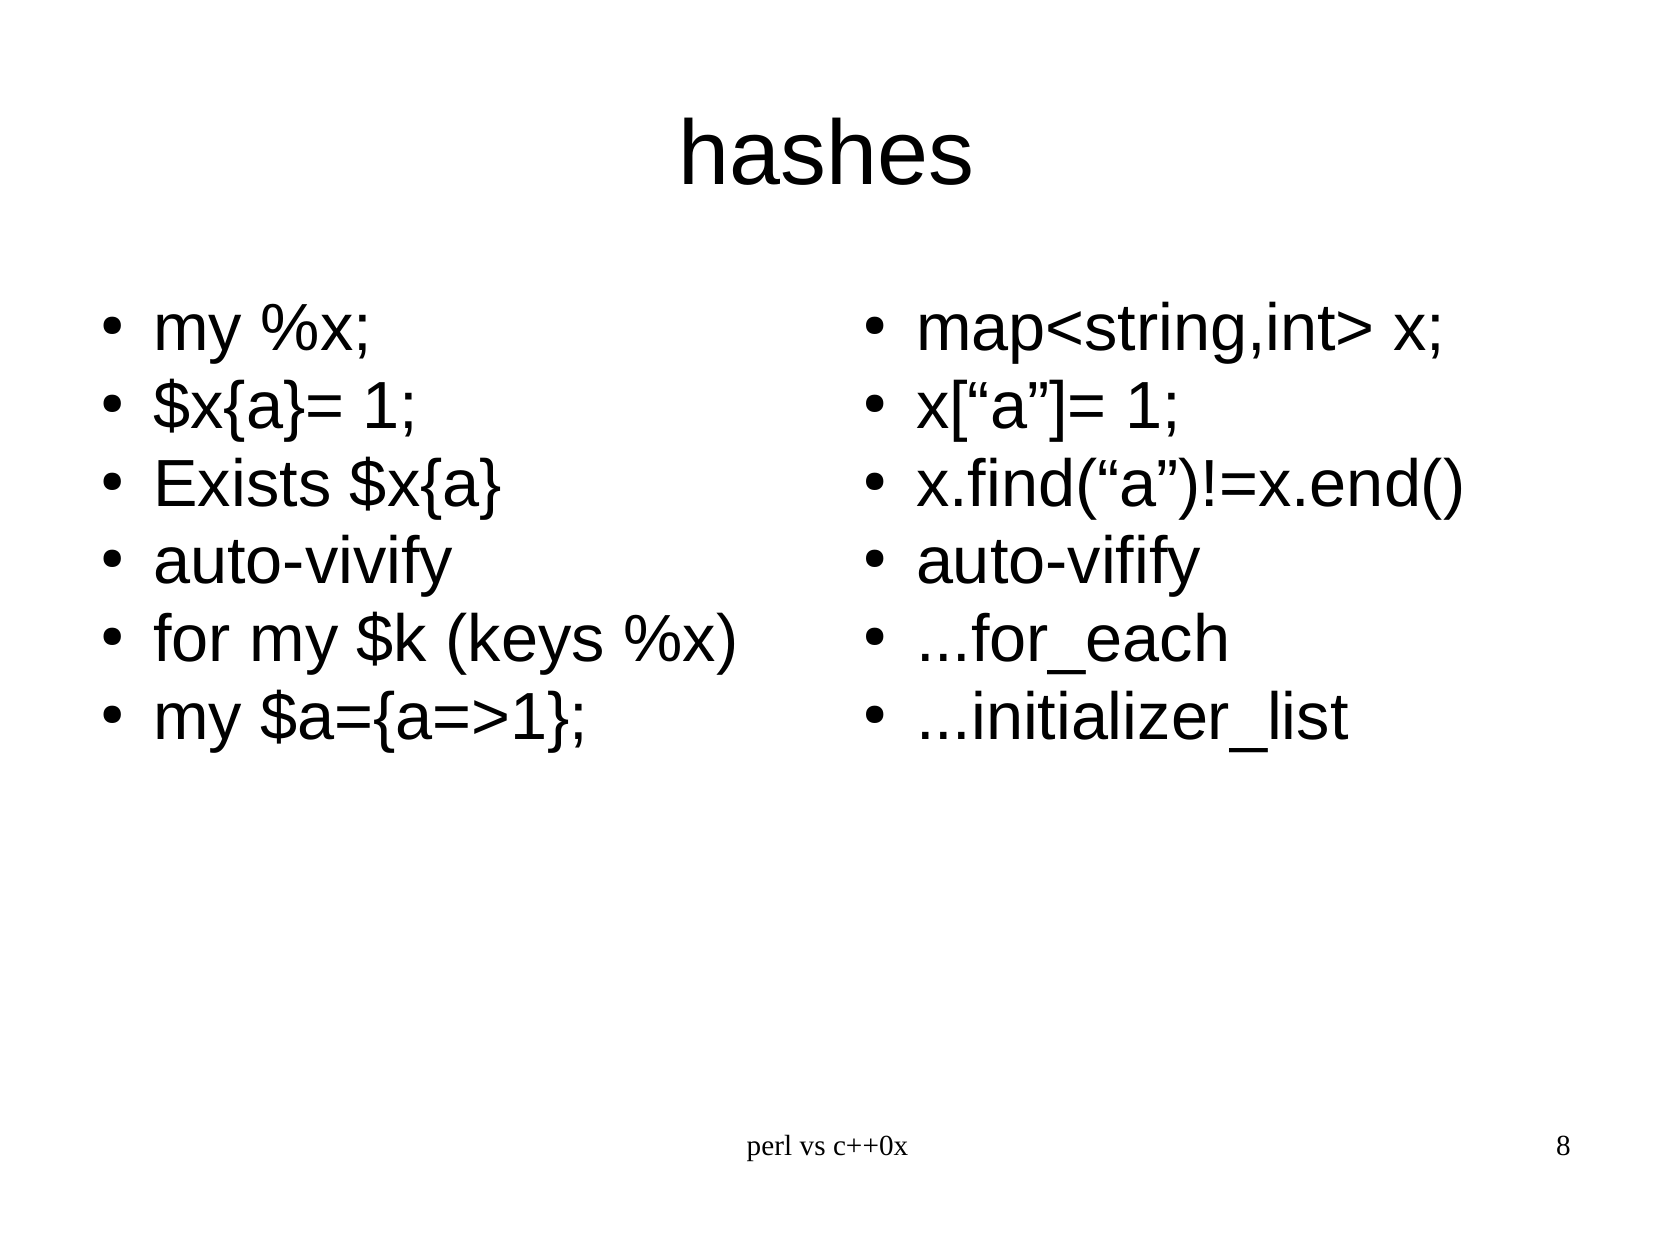

# hashes
my %x;
$x{a}= 1;
Exists $x{a}
auto-vivify
for my $k (keys %x)
my $a={a=>1};
map<string,int> x;
x[“a”]= 1;
x.find(“a”)!=x.end()
auto-vifify
...for_each
...initializer_list
perl vs c++0x
8